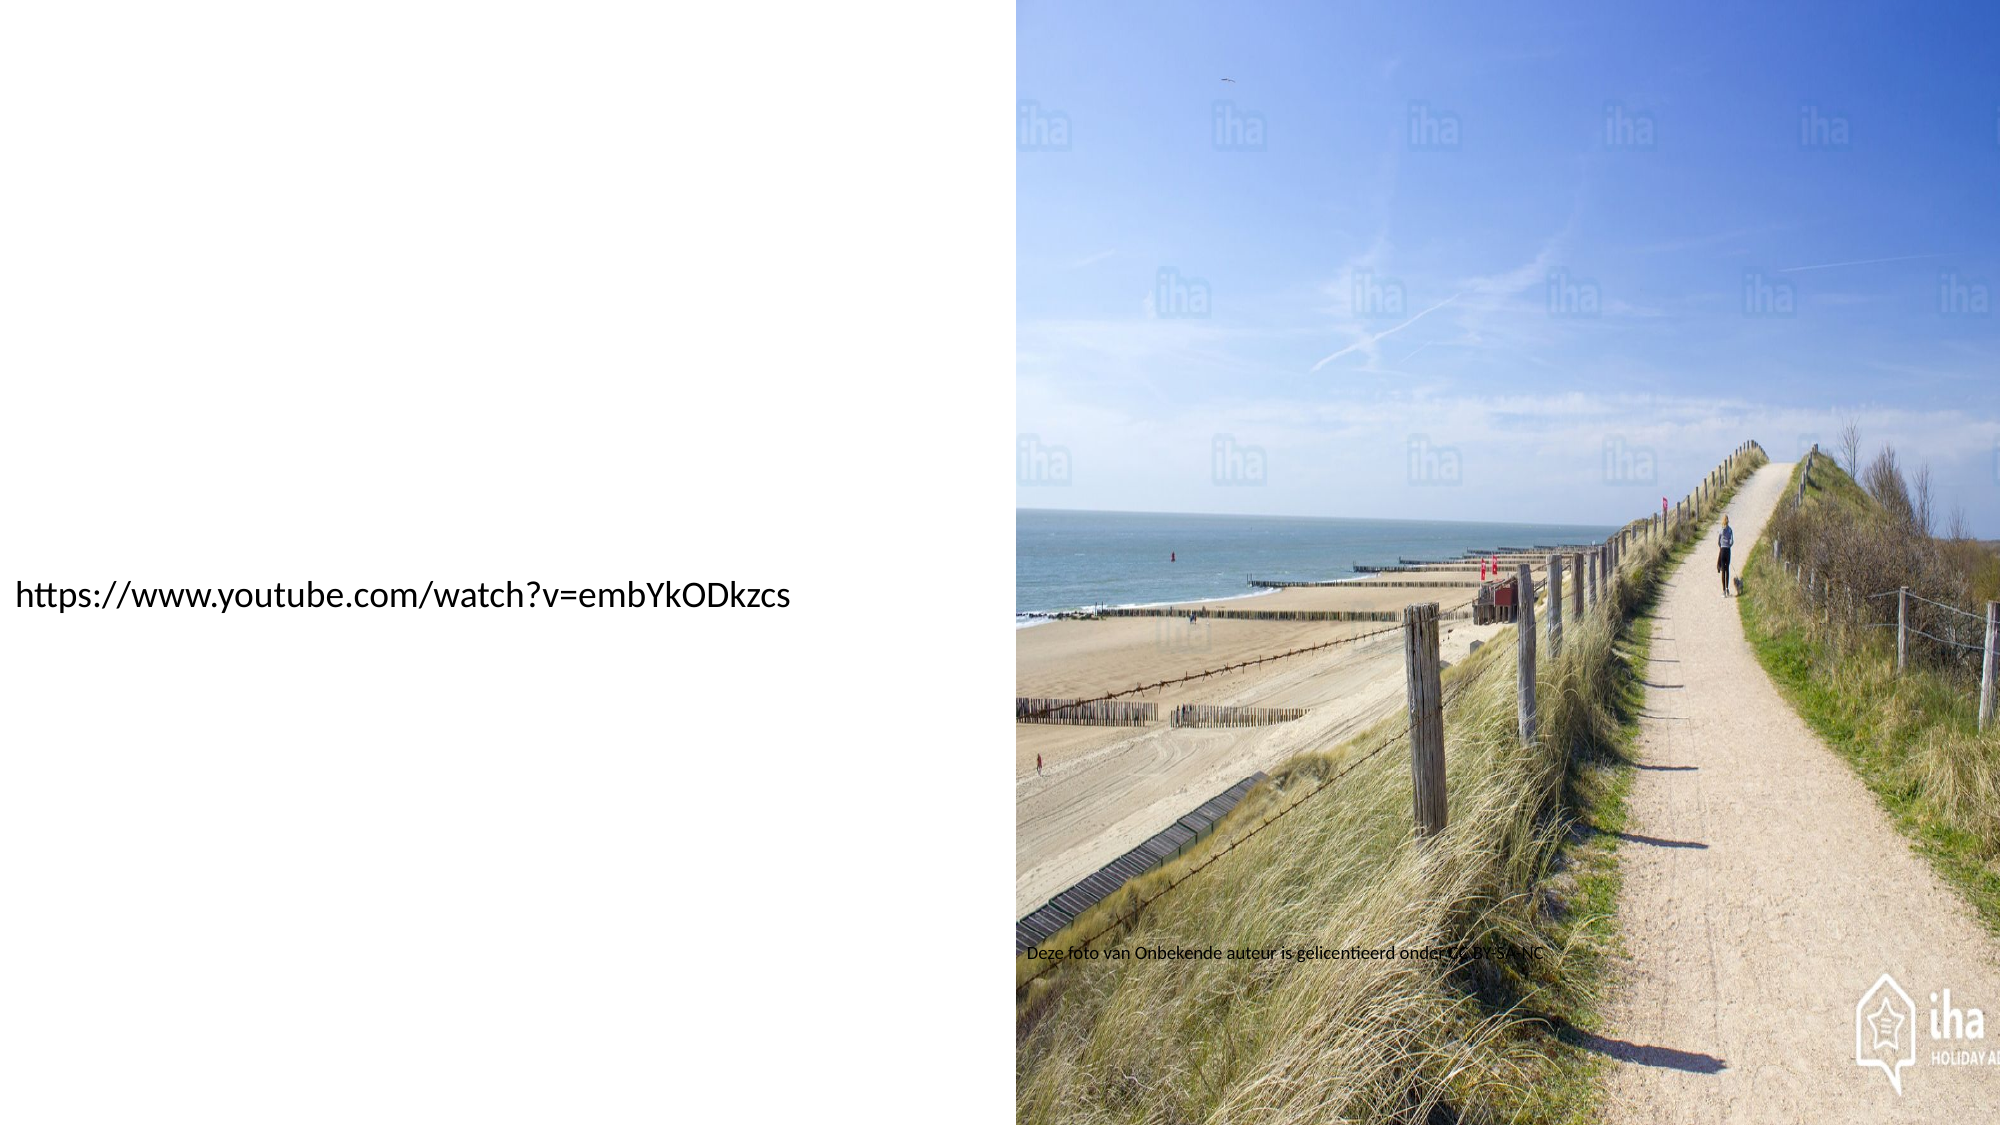

# It is all very well…… but how easy is to read emotions
https://www.youtube.com/watch?v=embYkODkzcs
Deze foto van Onbekende auteur is gelicentieerd onder CC BY-SA-NC